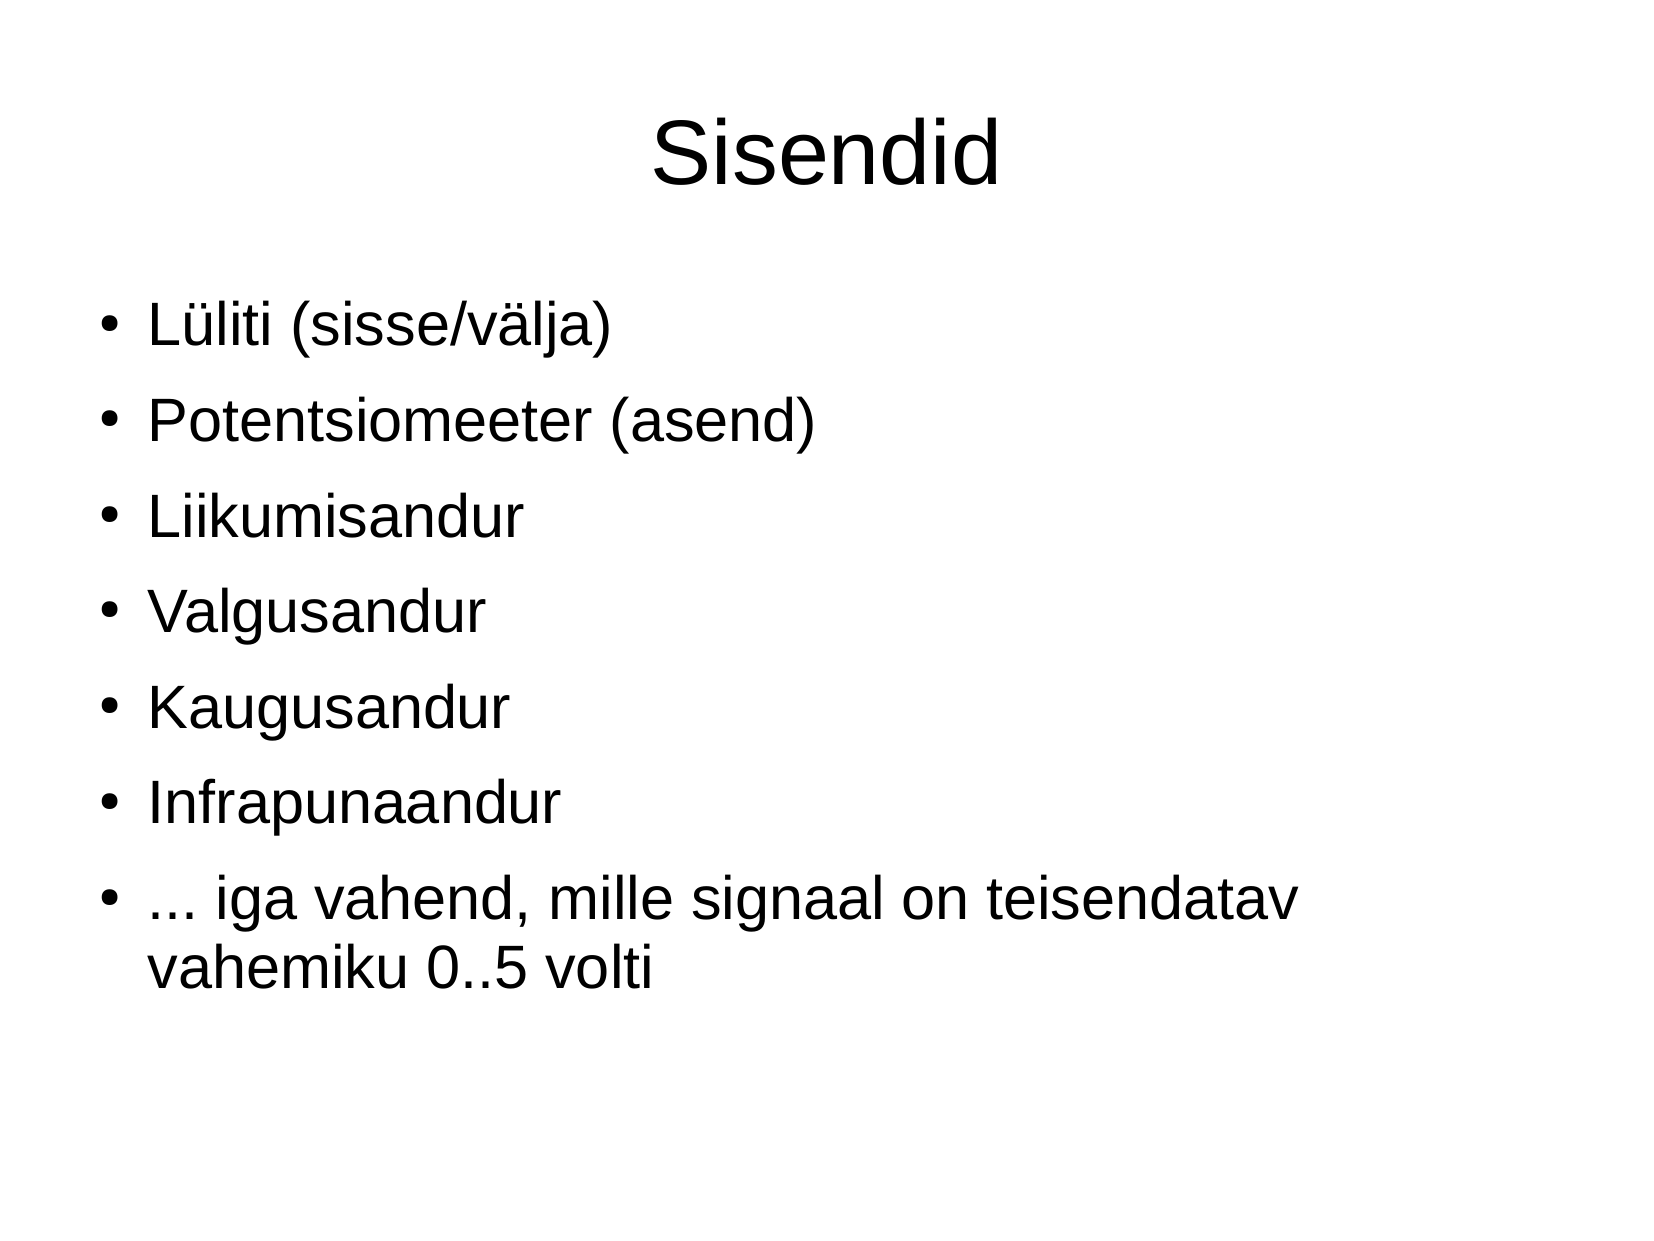

# Sisendid
Lüliti (sisse/välja)
Potentsiomeeter (asend)
Liikumisandur
Valgusandur
Kaugusandur
Infrapunaandur
... iga vahend, mille signaal on teisendatav vahemiku 0..5 volti